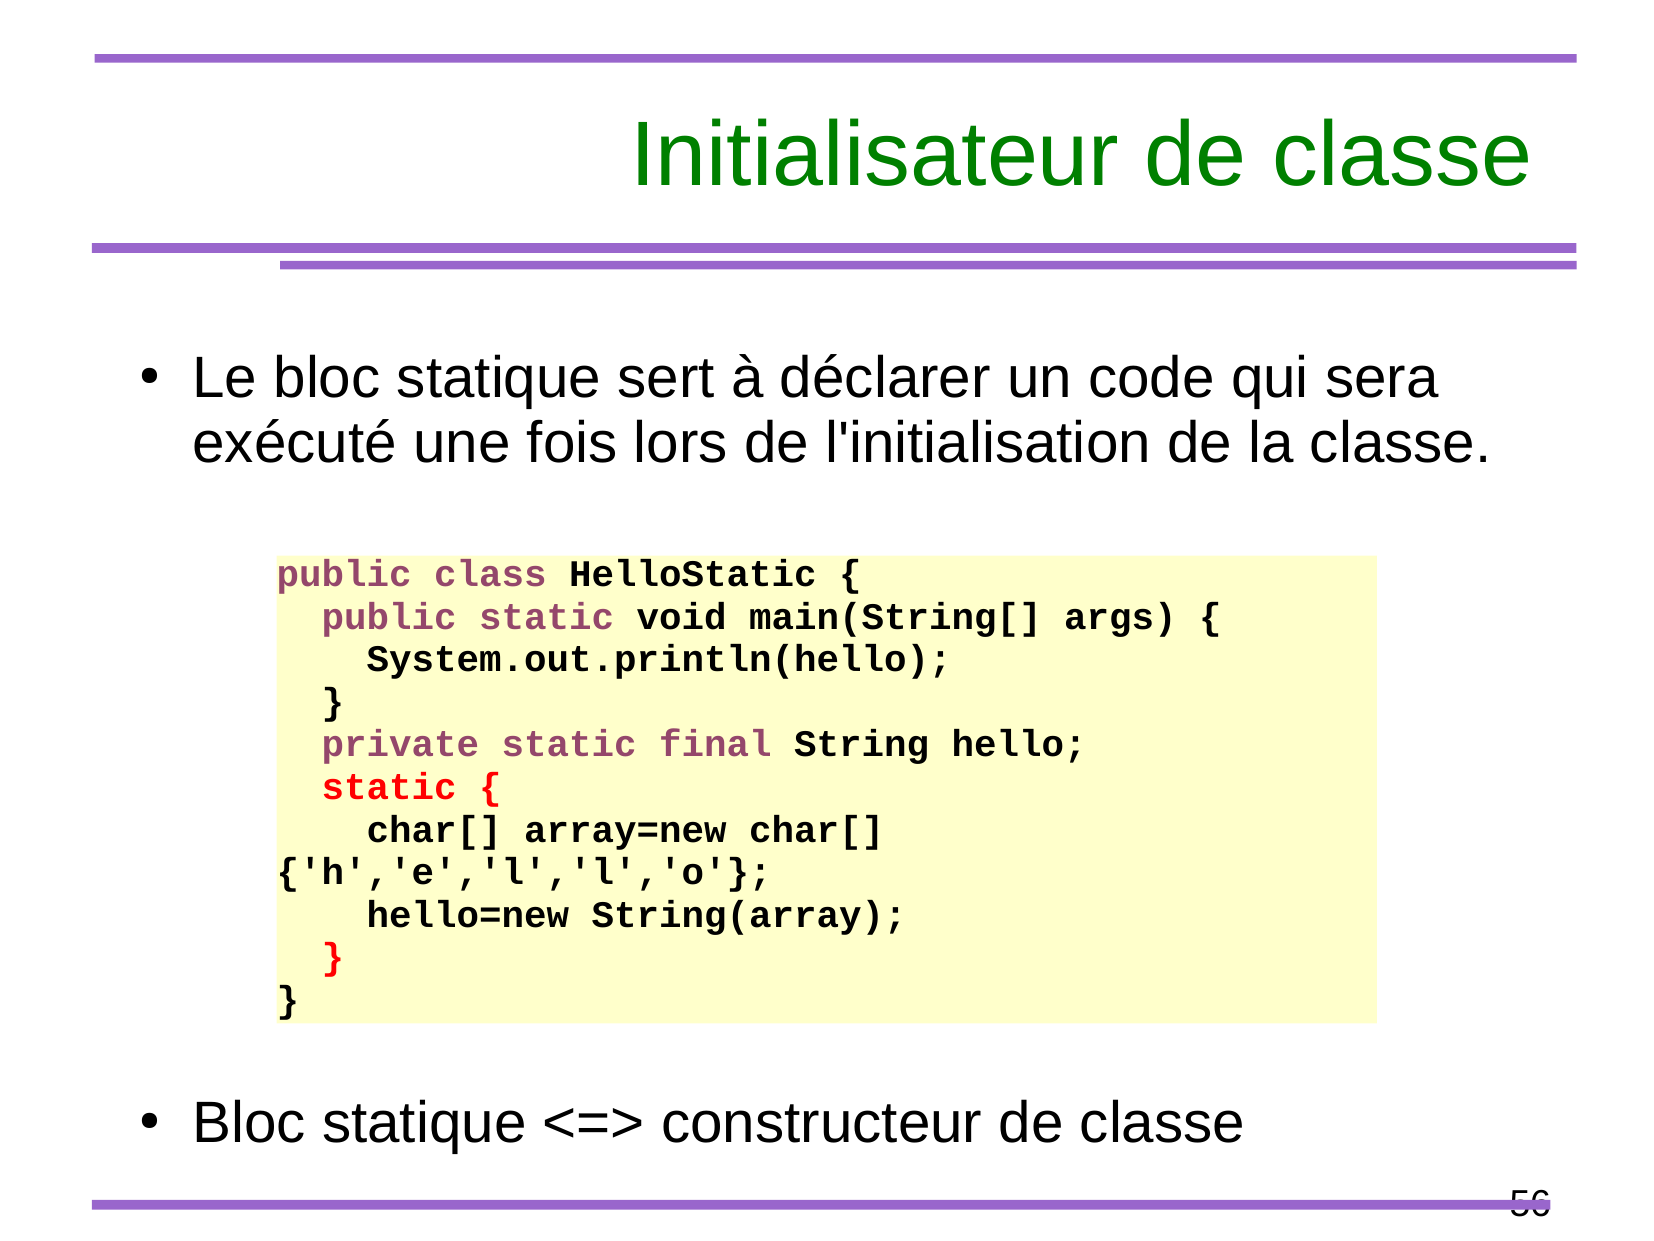

# Initialisateur de classe
Le bloc statique sert à déclarer un code qui sera exécuté une fois lors de l'initialisation de la classe.
Bloc statique <=> constructeur de classe
public class HelloStatic {
 public static void main(String[] args) {
 System.out.println(hello);
 }
 private static final String hello;
 static {
 char[] array=new char[]{'h','e','l','l','o'};
 hello=new String(array);
 }
}